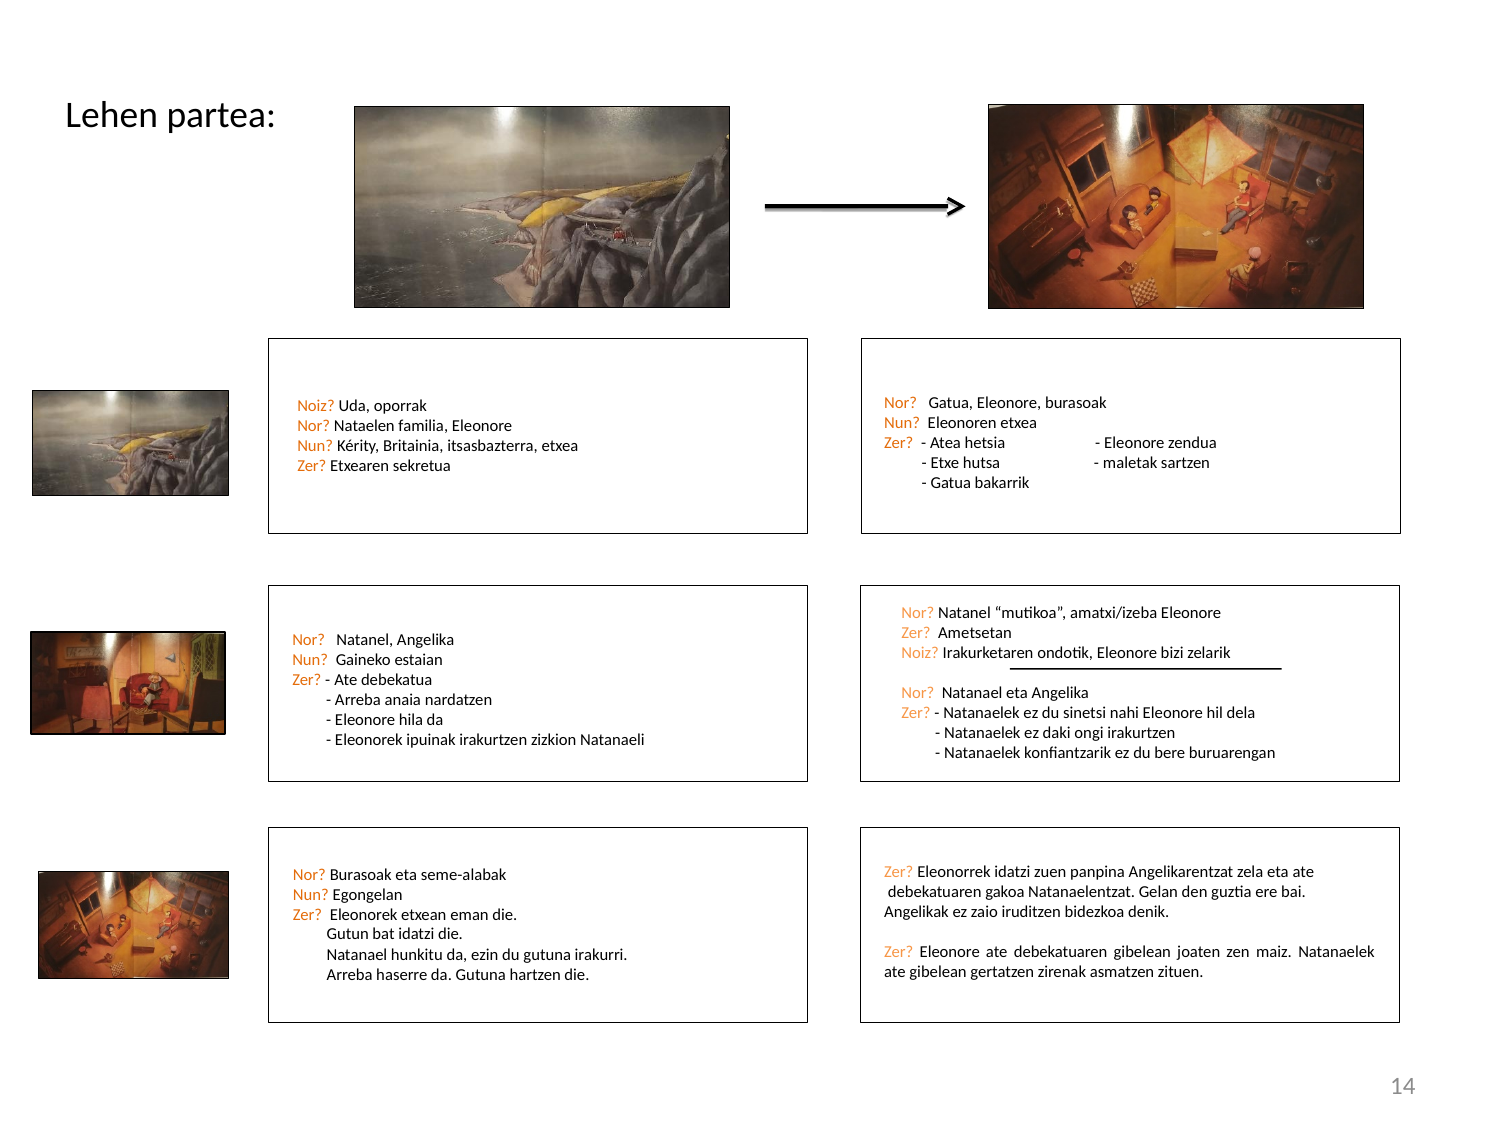

Lehen partea:
Nor? Gatua, Eleonore, burasoak
Nun? Eleonoren etxea
Zer? - Atea hetsia - Eleonore zendua
 - Etxe hutsa - maletak sartzen
 - Gatua bakarrik
Noiz? Uda, oporrak
Nor? Nataelen familia, Eleonore
Nun? Kérity, Britainia, itsasbazterra, etxea
Zer? Etxearen sekretua
Nor? Natanel “mutikoa”, amatxi/izeba Eleonore
Zer? Ametsetan
Noiz? Irakurketaren ondotik, Eleonore bizi zelarik
Nor? Natanael eta Angelika
Zer? - Natanaelek ez du sinetsi nahi Eleonore hil dela
 - Natanaelek ez daki ongi irakurtzen
 - Natanaelek konfiantzarik ez du bere buruarengan
Nor? Natanel, Angelika
Nun? Gaineko estaian
Zer? - Ate debekatua
 - Arreba anaia nardatzen
 - Eleonore hila da
 - Eleonorek ipuinak irakurtzen zizkion Natanaeli
Zer? Eleonorrek idatzi zuen panpina Angelikarentzat zela eta ate debekatuaren gakoa Natanaelentzat. Gelan den guztia ere bai.
Angelikak ez zaio iruditzen bidezkoa denik.
Zer? Eleonore ate debekatuaren gibelean joaten zen maiz. Natanaelek ate gibelean gertatzen zirenak asmatzen zituen.
Nor? Burasoak eta seme-alabak
Nun? Egongelan
Zer? Eleonorek etxean eman die.
 Gutun bat idatzi die.
 Natanael hunkitu da, ezin du gutuna irakurri.
 Arreba haserre da. Gutuna hartzen die.